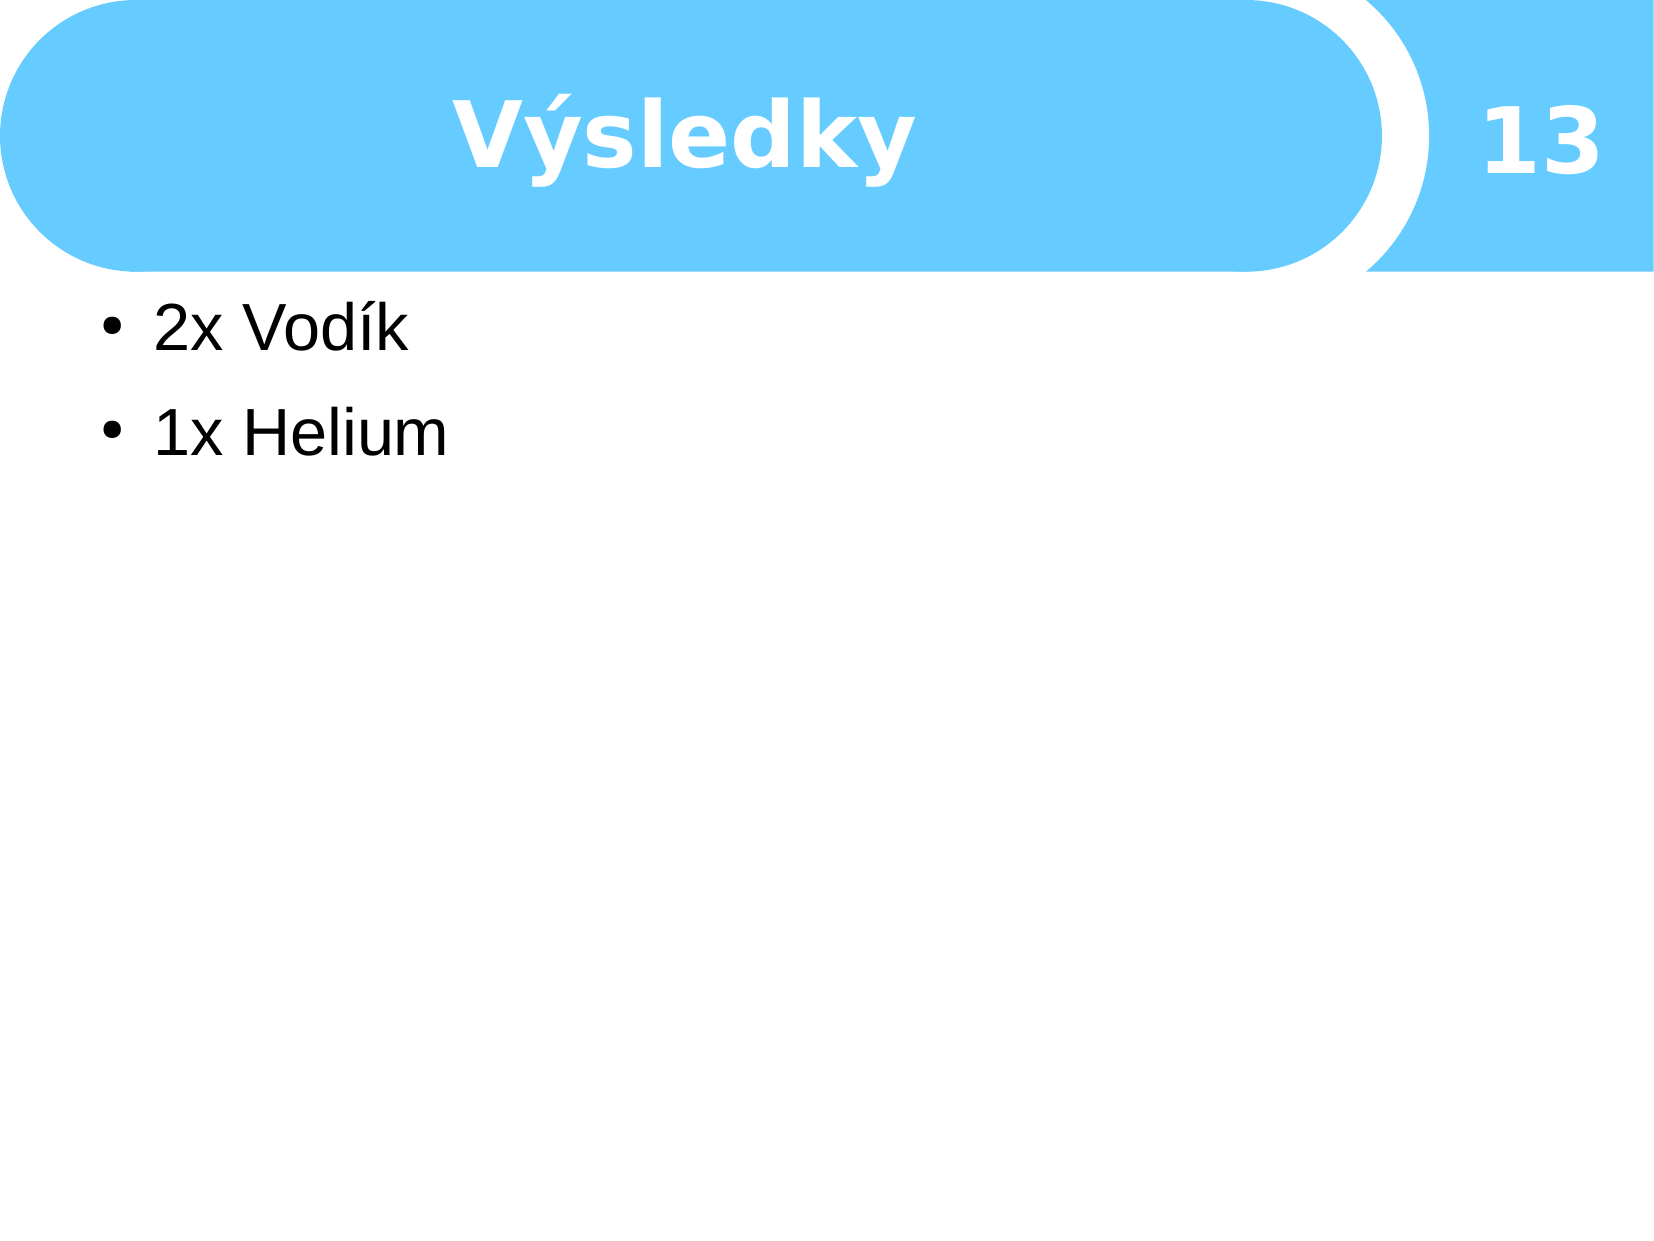

# Výsledky
13
2x Vodík
1x Helium